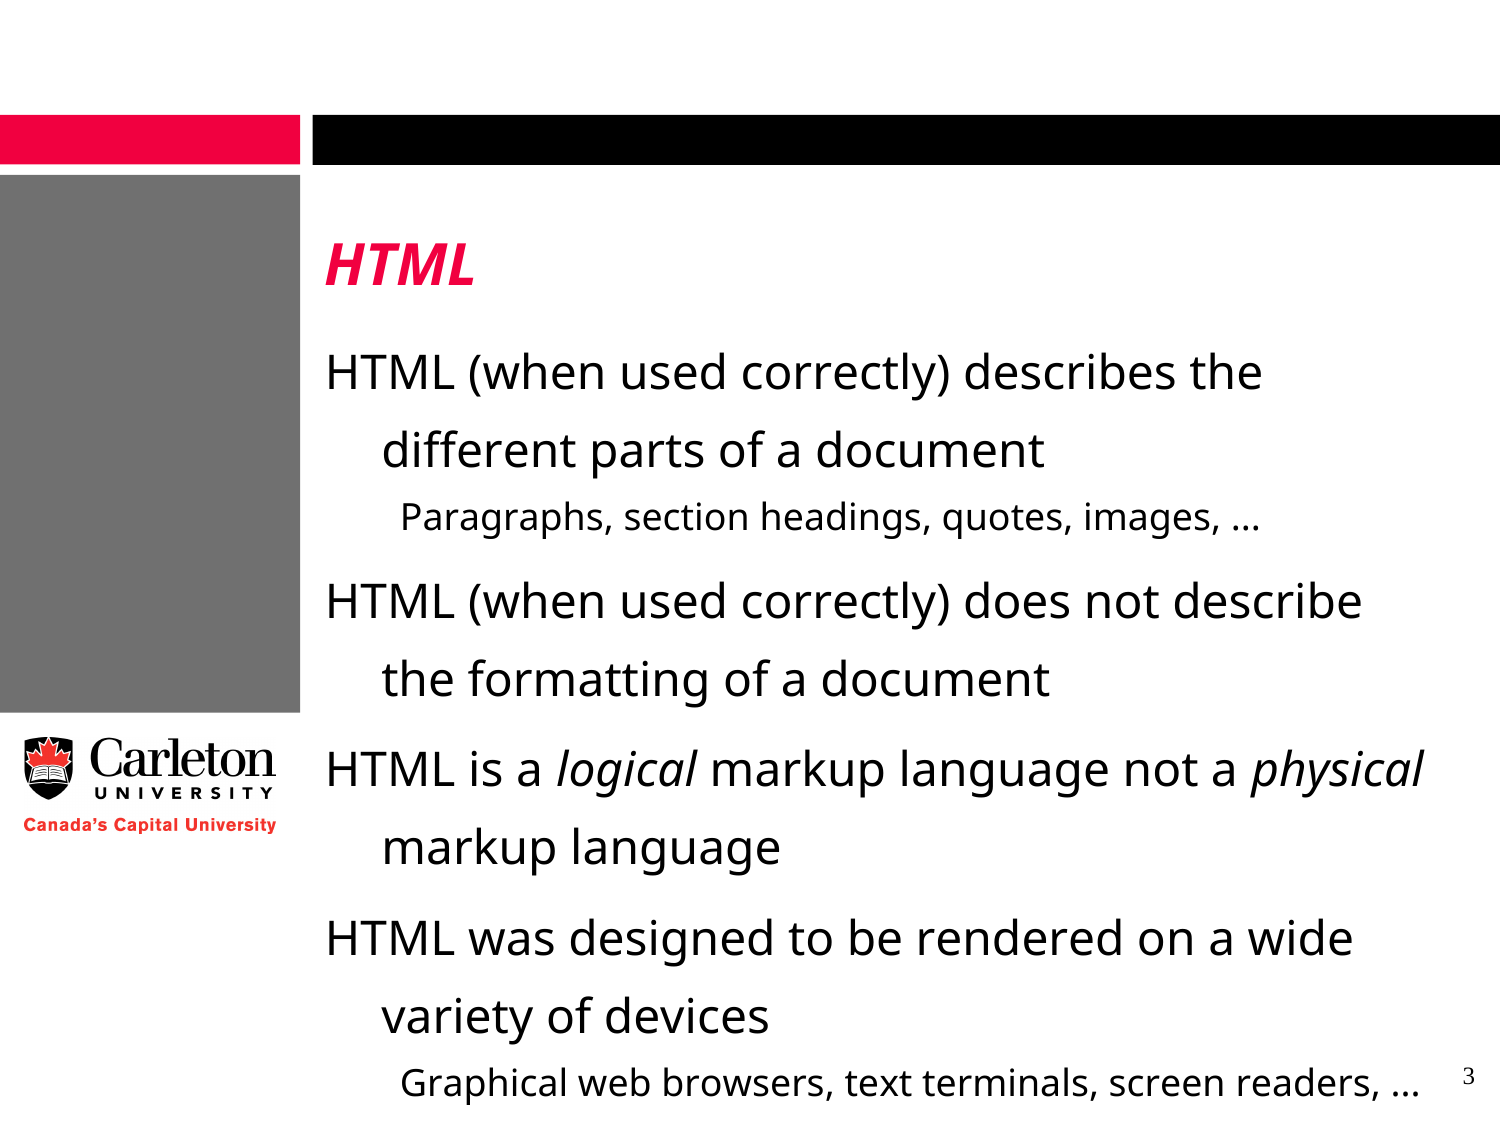

# HTML
HTML (when used correctly) describes the different parts of a document
Paragraphs, section headings, quotes, images, ...
HTML (when used correctly) does not describe the formatting of a document
HTML is a logical markup language not a physical markup language
HTML was designed to be rendered on a wide variety of devices
Graphical web browsers, text terminals, screen readers, ...
3